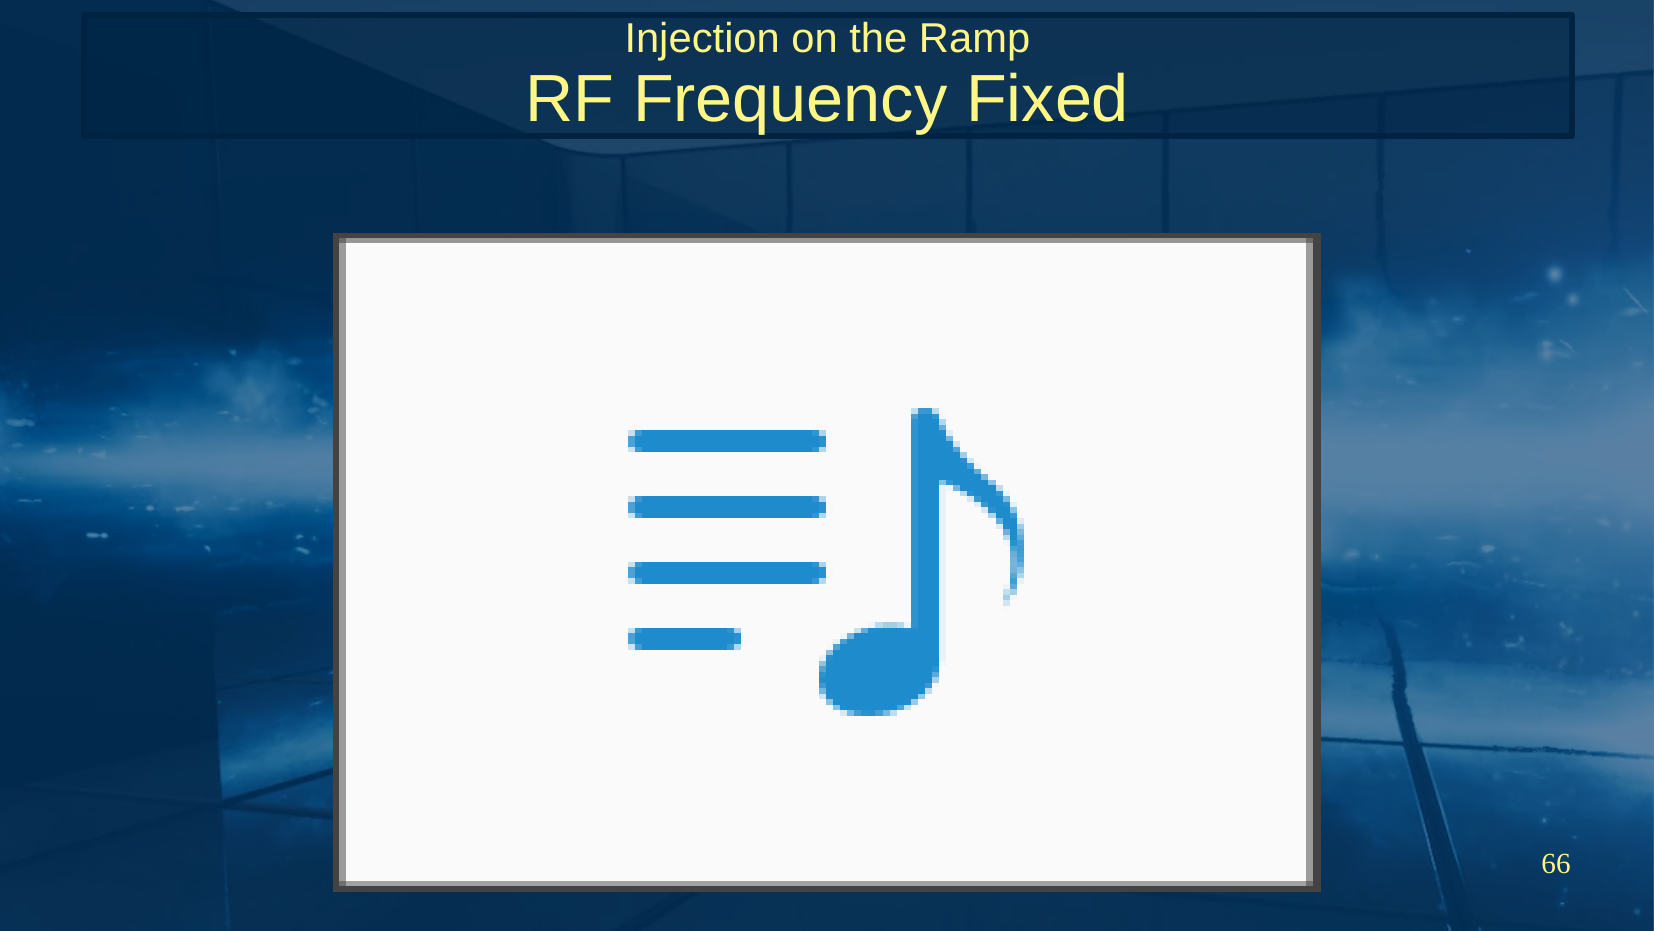

# Injection on the Ramp RF Frequency Fixed
66